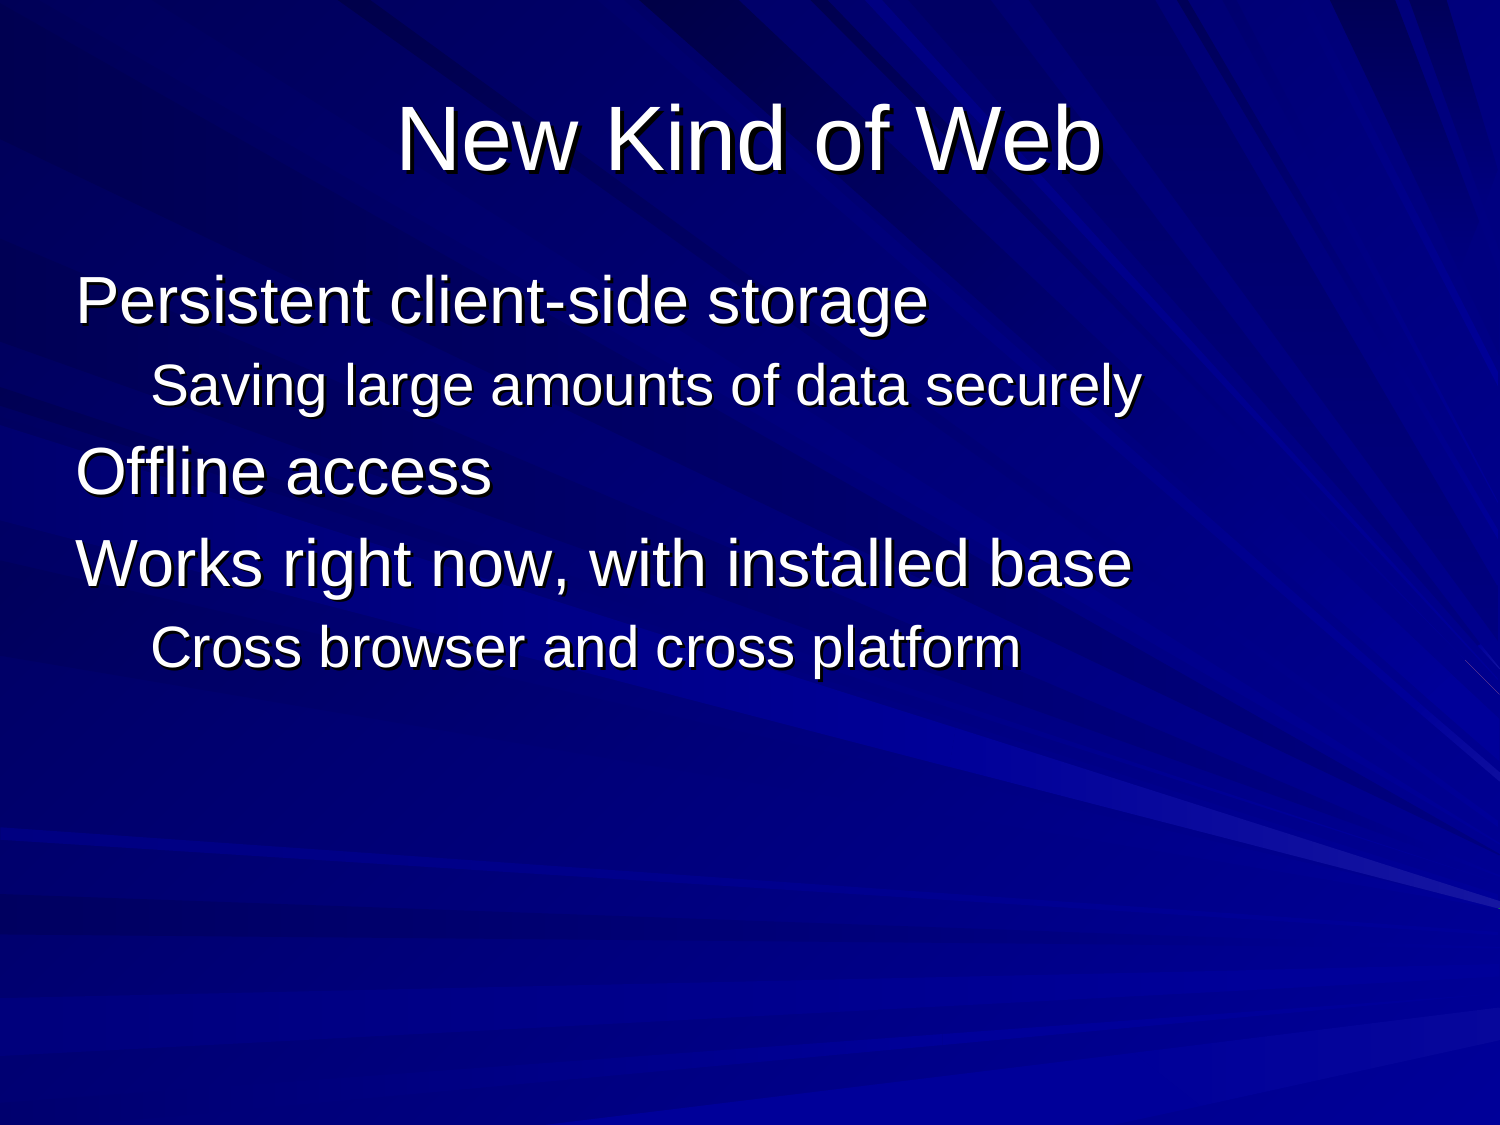

# New Kind of Web
Persistent client-side storage
Saving large amounts of data securely
Offline access
Works right now, with installed base
Cross browser and cross platform